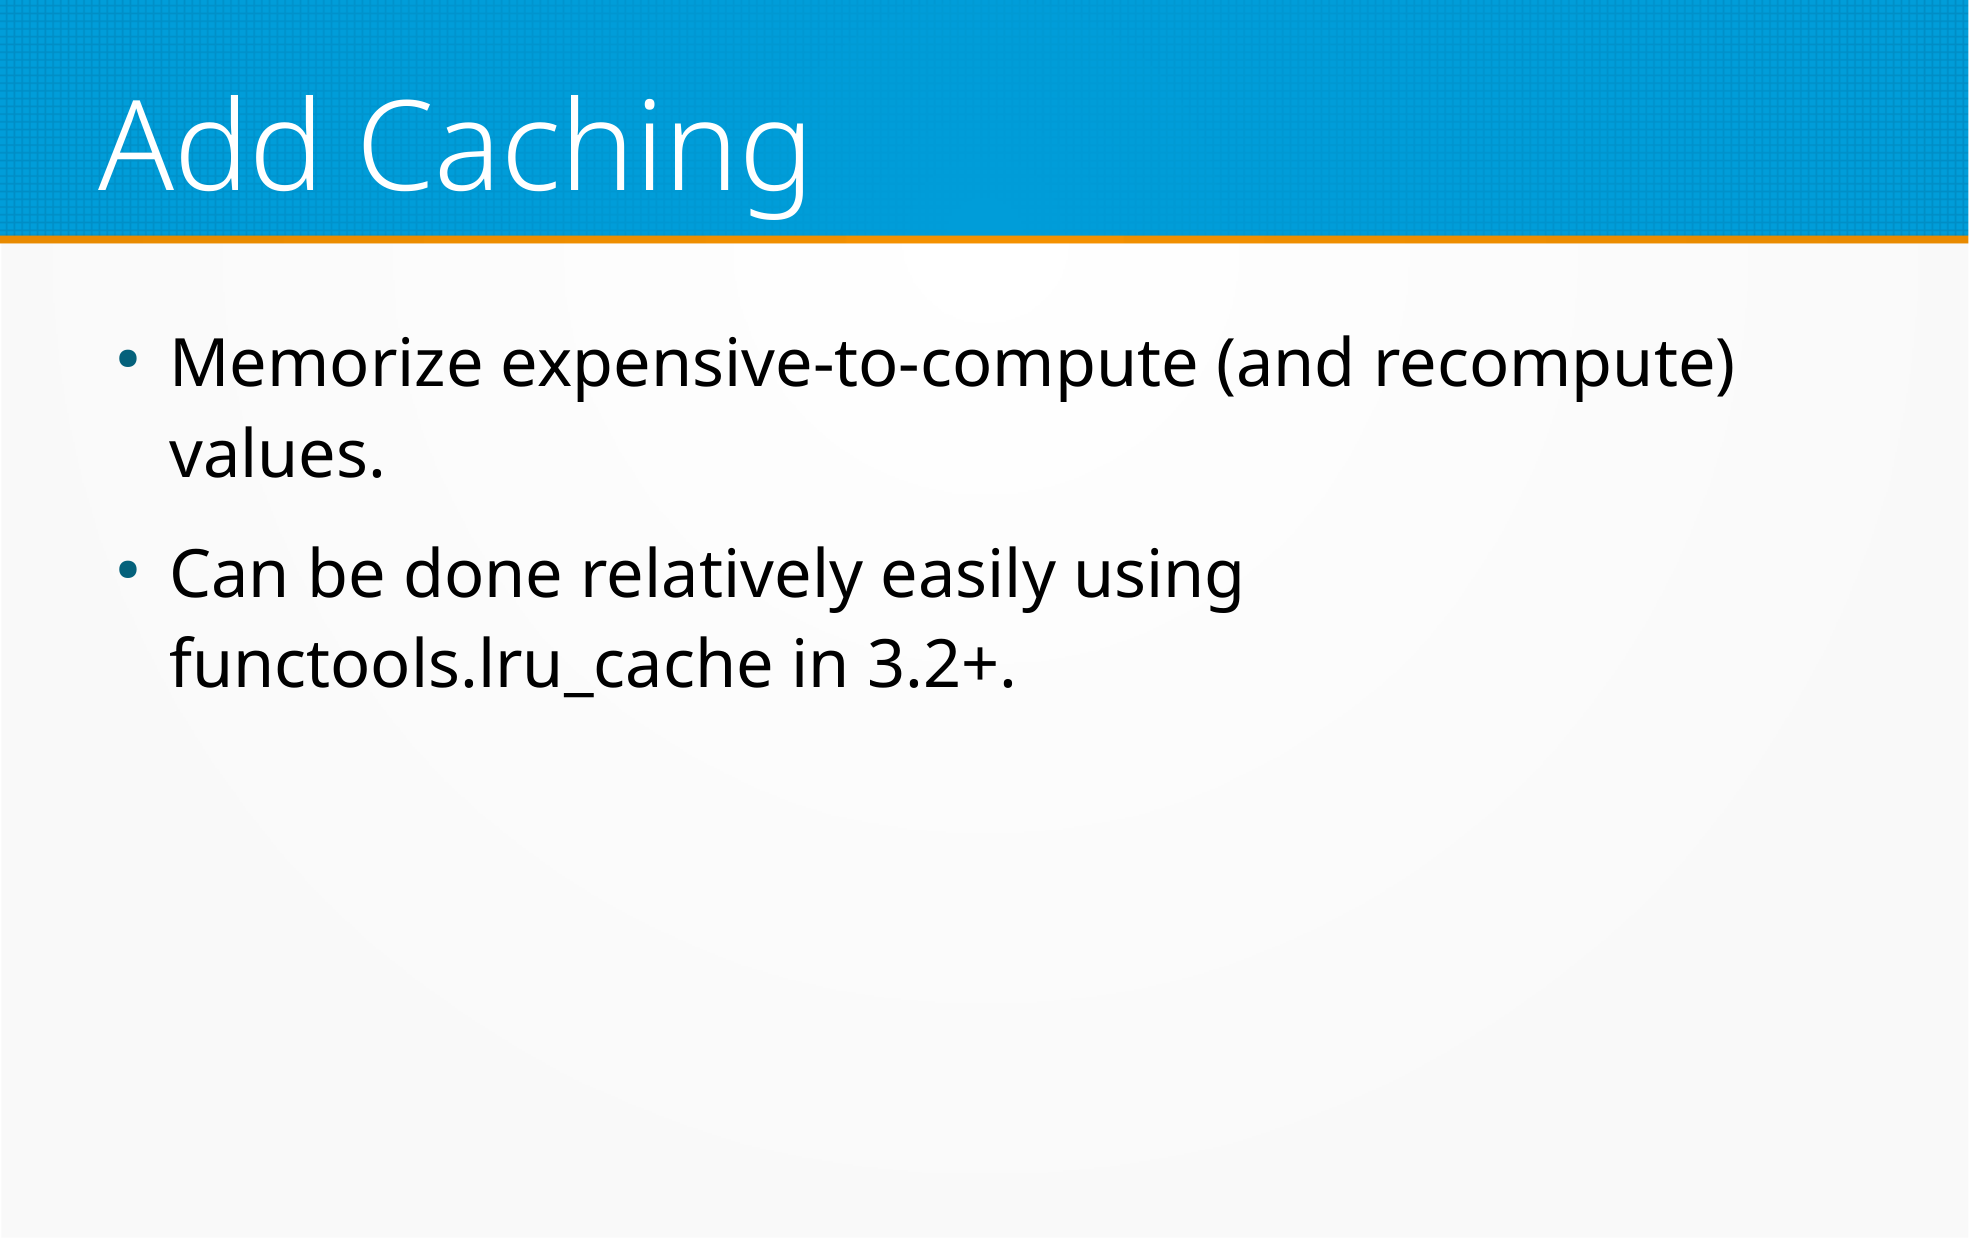

# Add Caching
Memorize expensive-to-compute (and recompute) values.
Can be done relatively easily using functools.lru_cache in 3.2+.